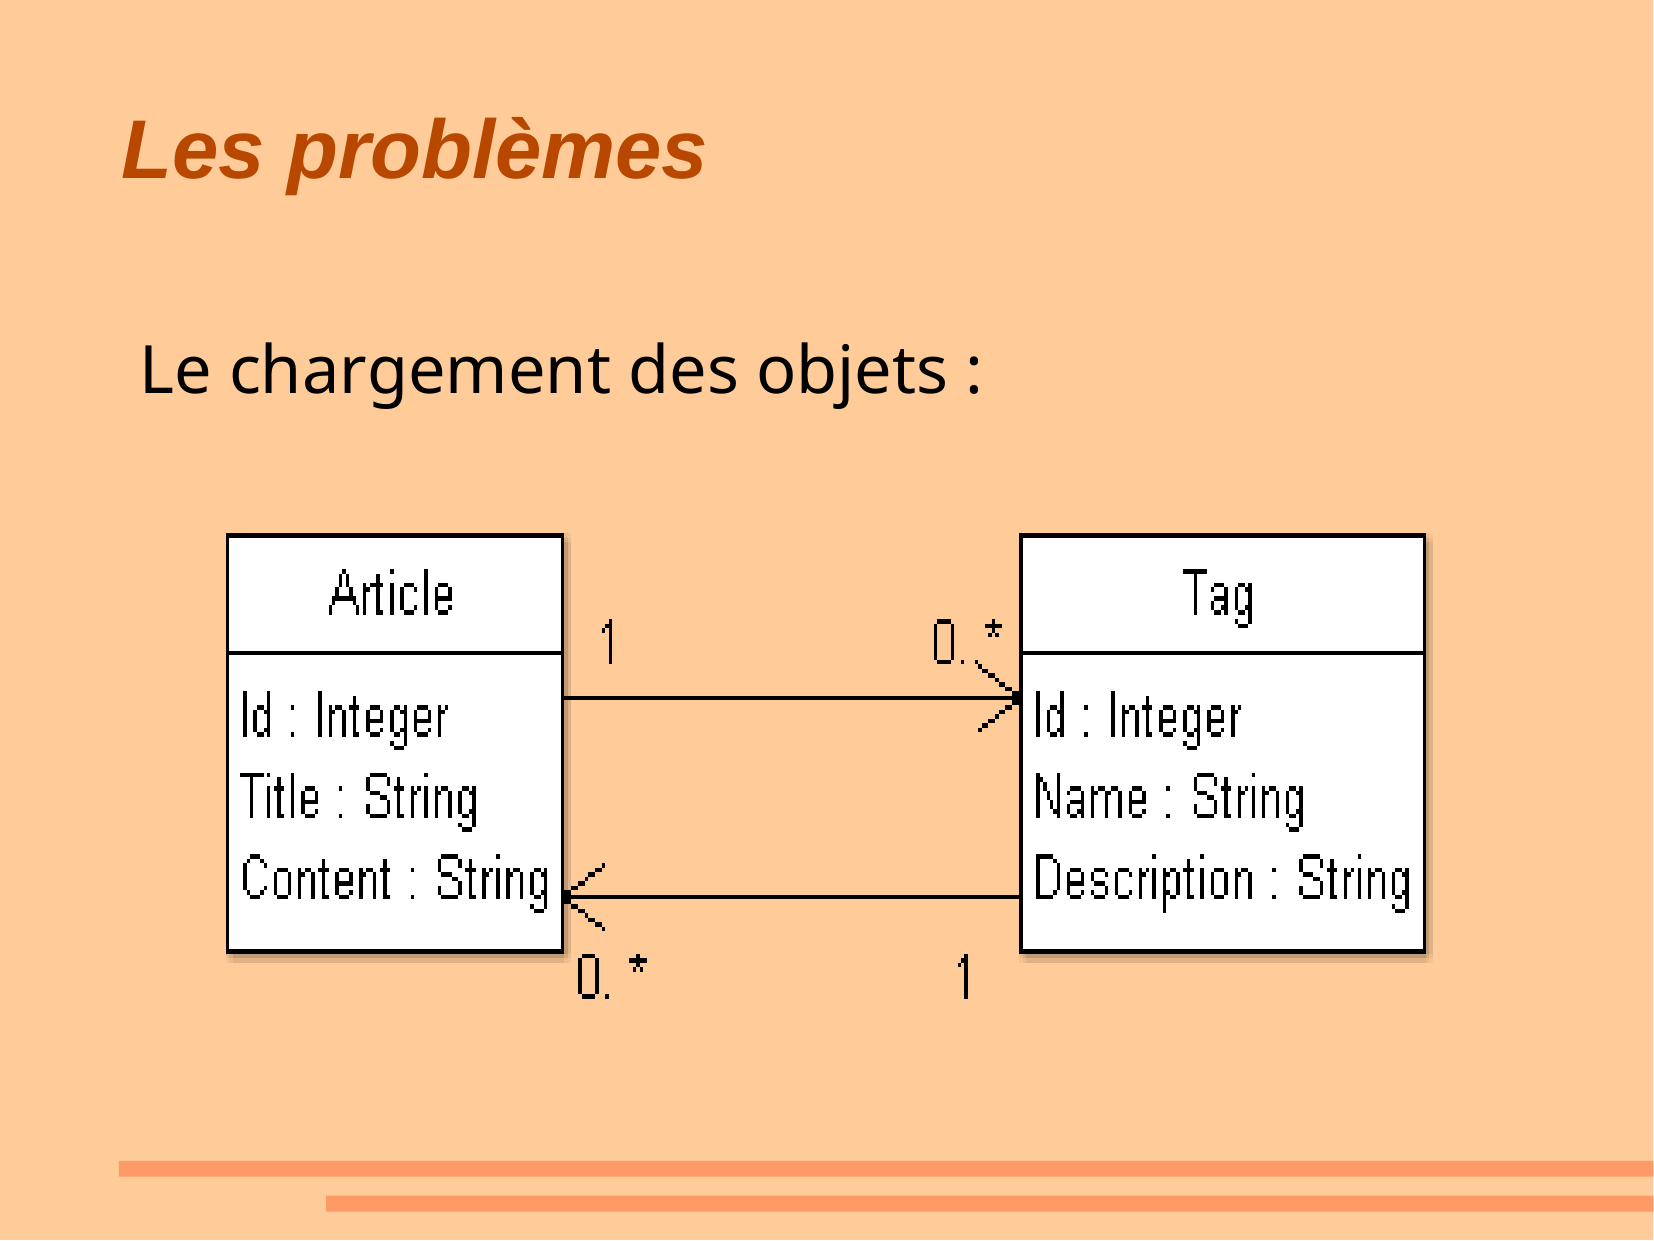

# Les problèmes
Le chargement des objets :